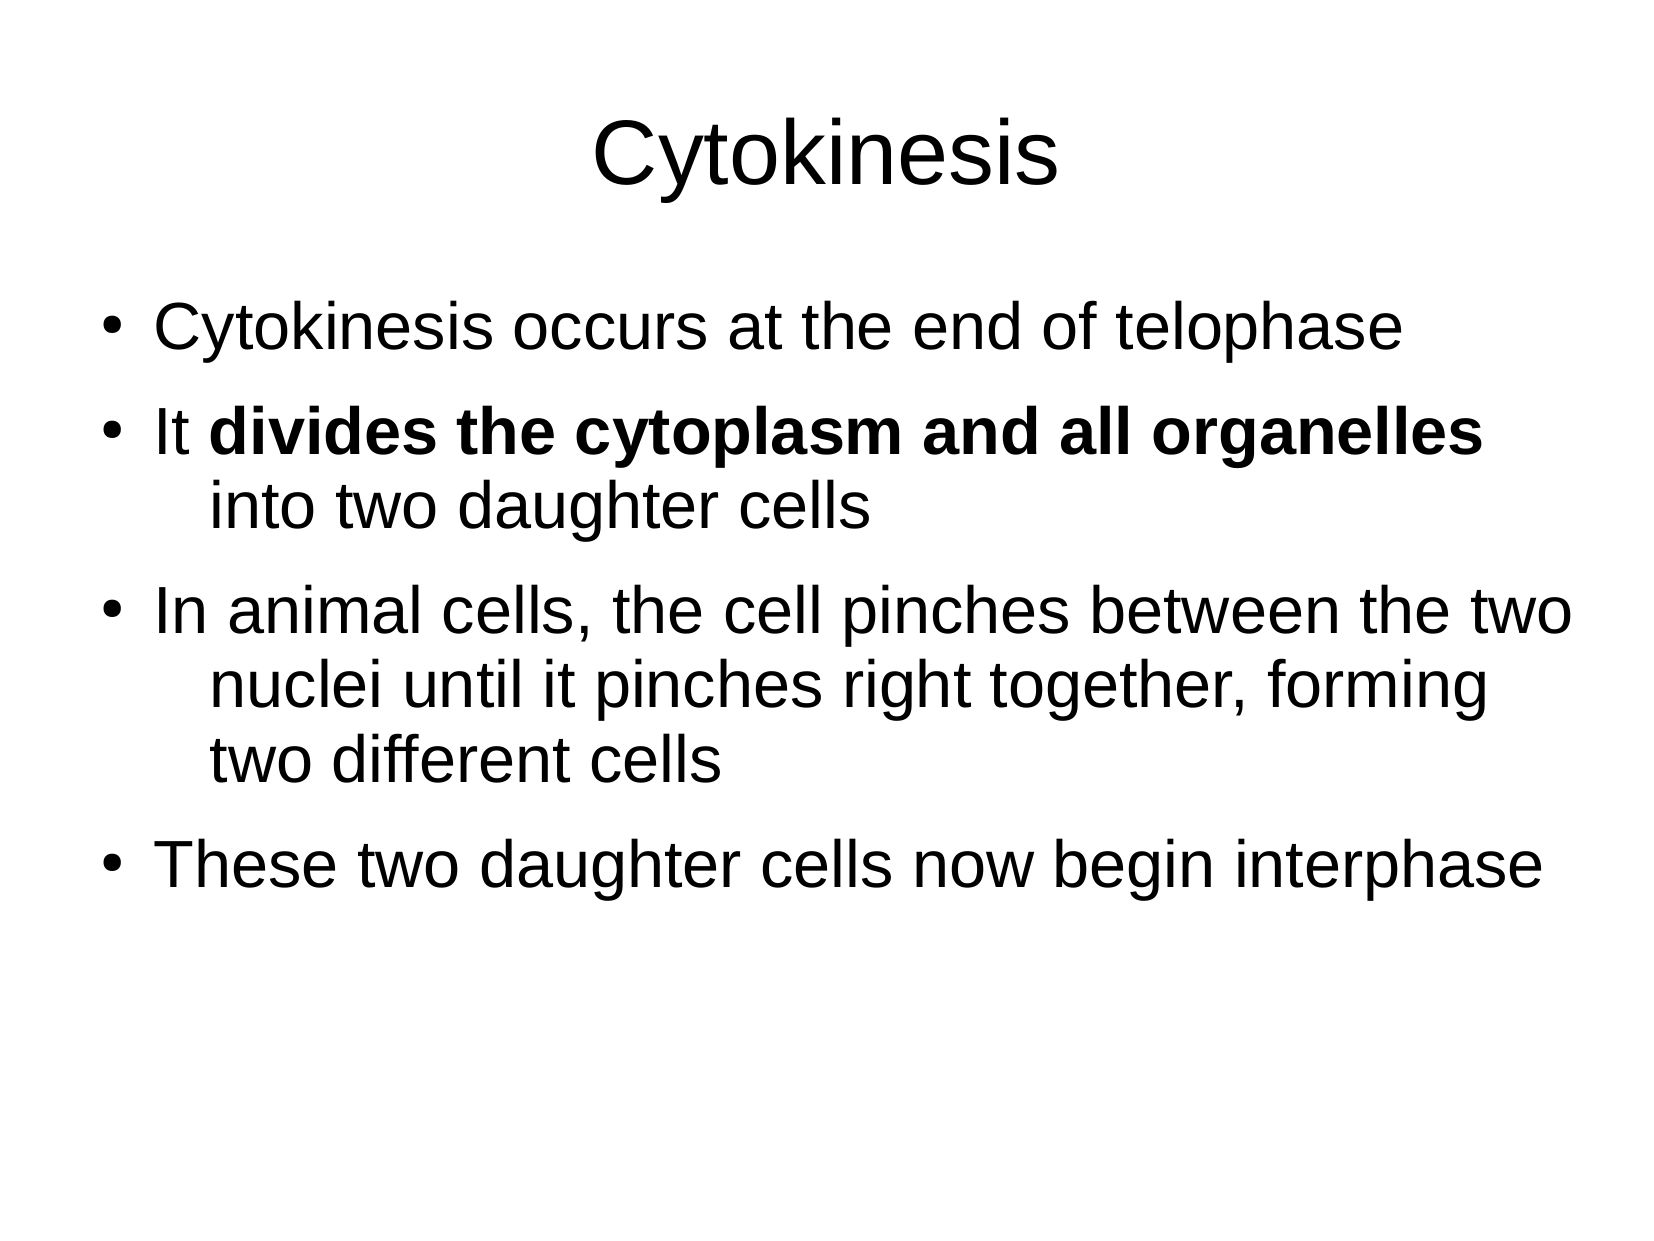

# Cytokinesis
Cytokinesis occurs at the end of telophase
It divides the cytoplasm and all organelles into two daughter cells
In animal cells, the cell pinches between the two nuclei until it pinches right together, forming two different cells
These two daughter cells now begin interphase